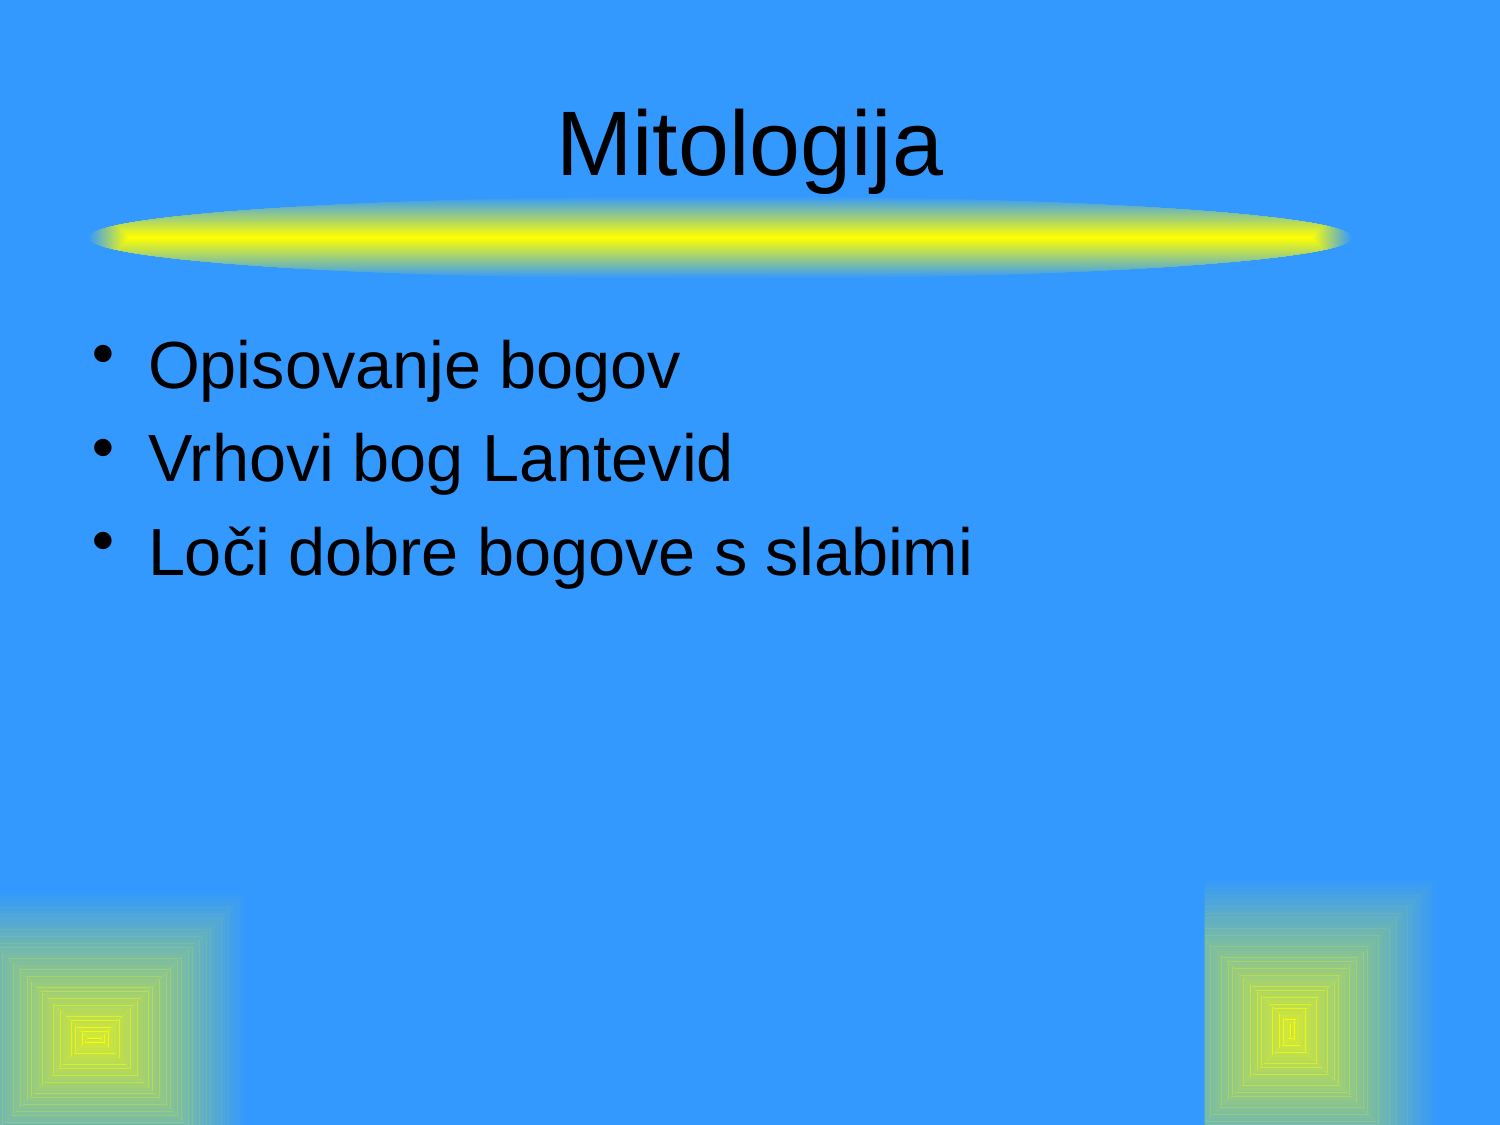

# Mitologija
Opisovanje bogov
Vrhovi bog Lantevid
Loči dobre bogove s slabimi